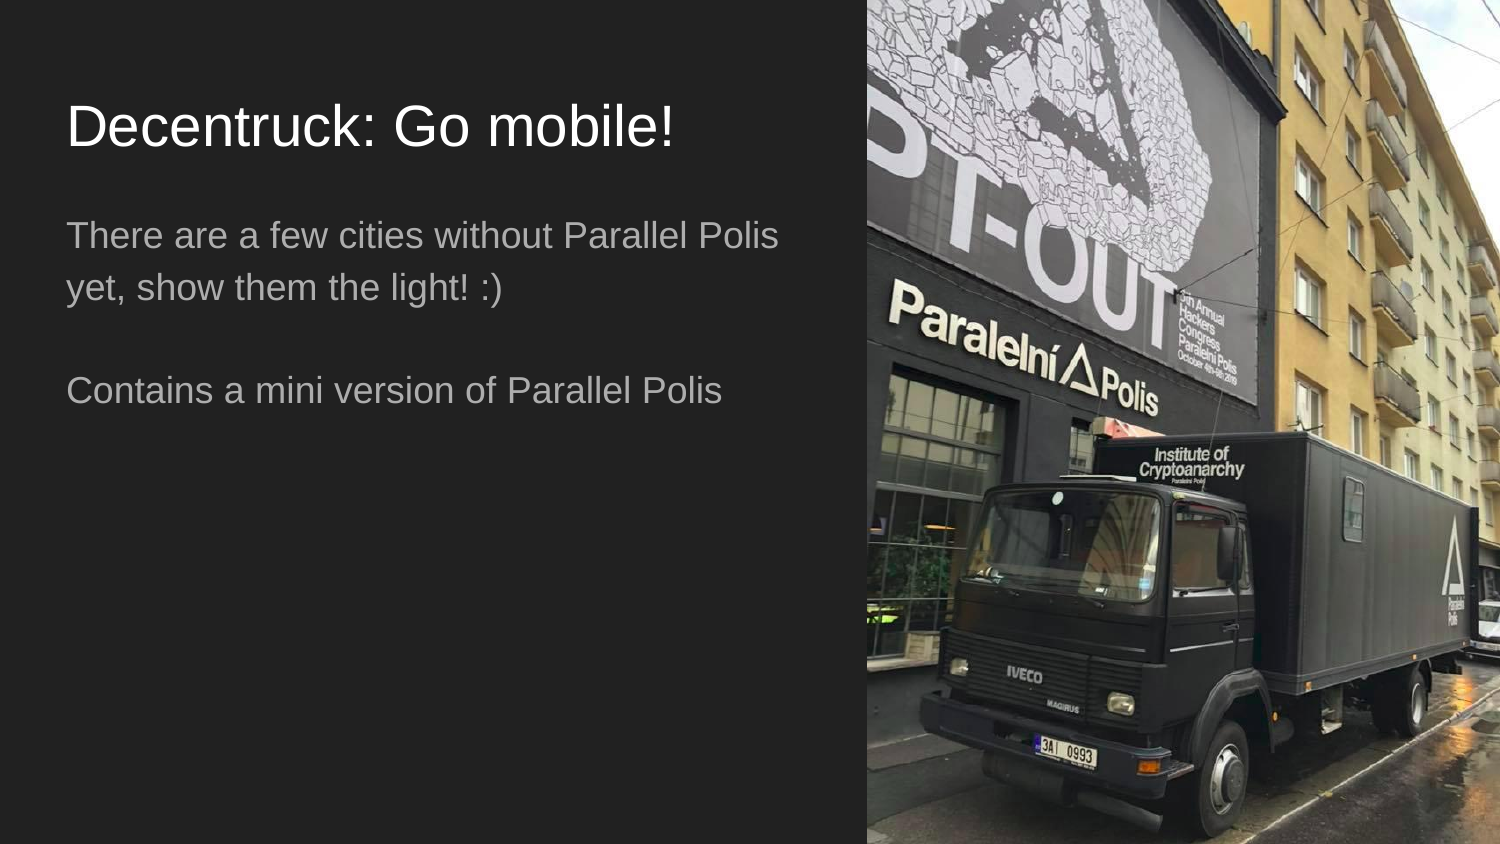

# Decentruck: Go mobile!
There are a few cities without Parallel Polis yet, show them the light! :)
Contains a mini version of Parallel Polis